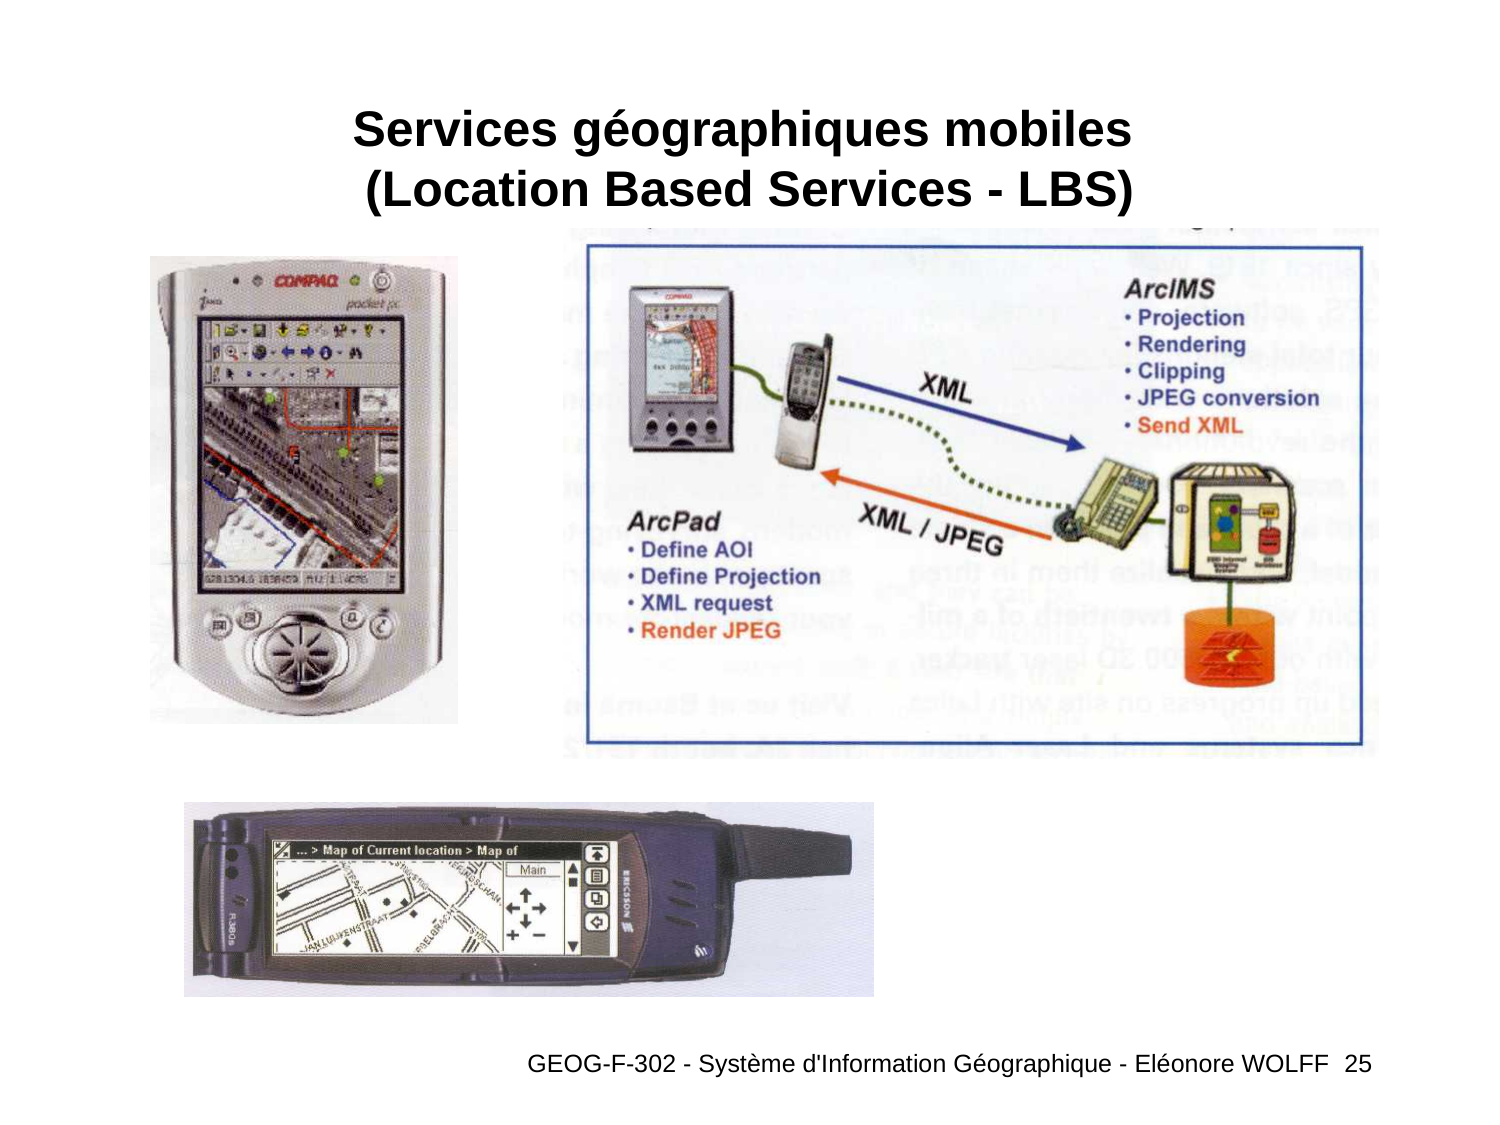

# Services géographiques mobiles (Location Based Services - LBS)
GEOG-F-302 - Système d'Information Géographique - Eléonore WOLFF